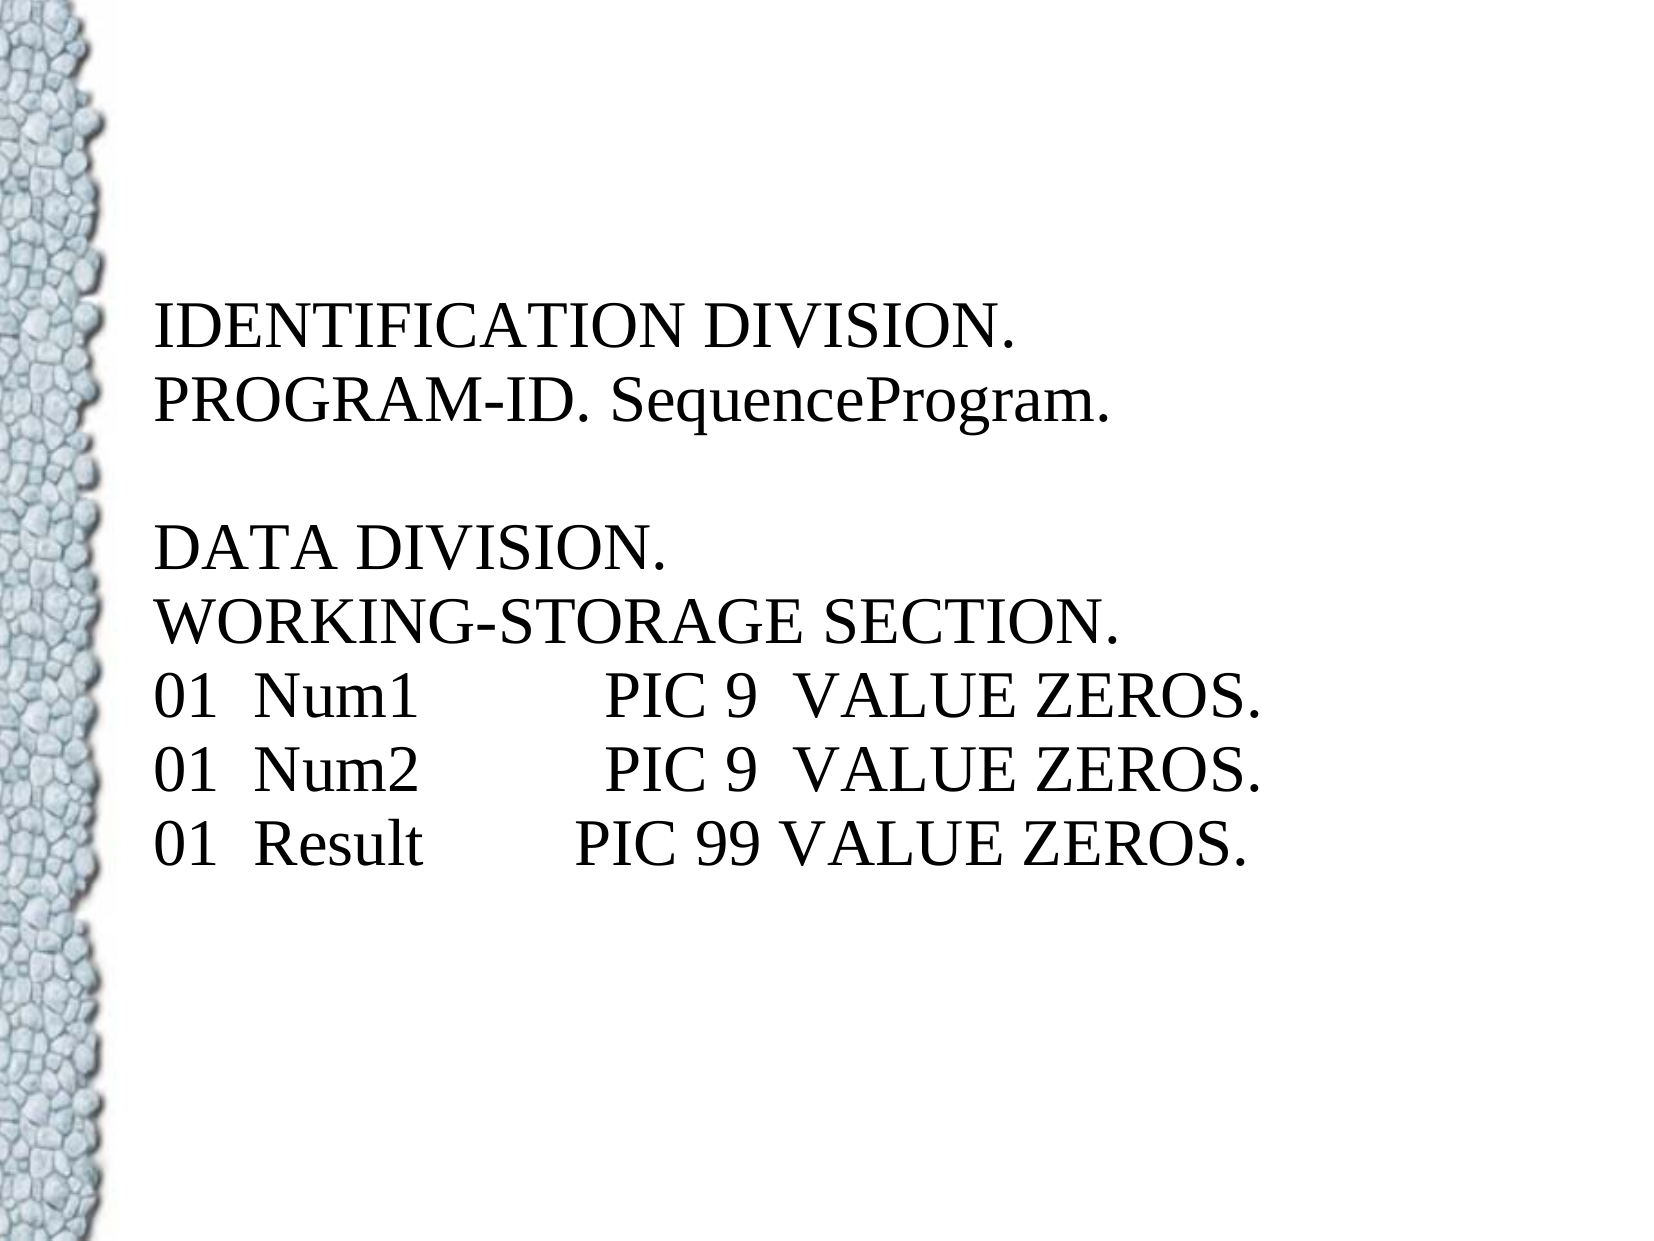

#
IDENTIFICATION DIVISION.
PROGRAM-ID. SequenceProgram.
DATA DIVISION.
WORKING-STORAGE SECTION.
01 Num1 PIC 9 VALUE ZEROS.
01 Num2 PIC 9 VALUE ZEROS.
01 Result PIC 99 VALUE ZEROS.